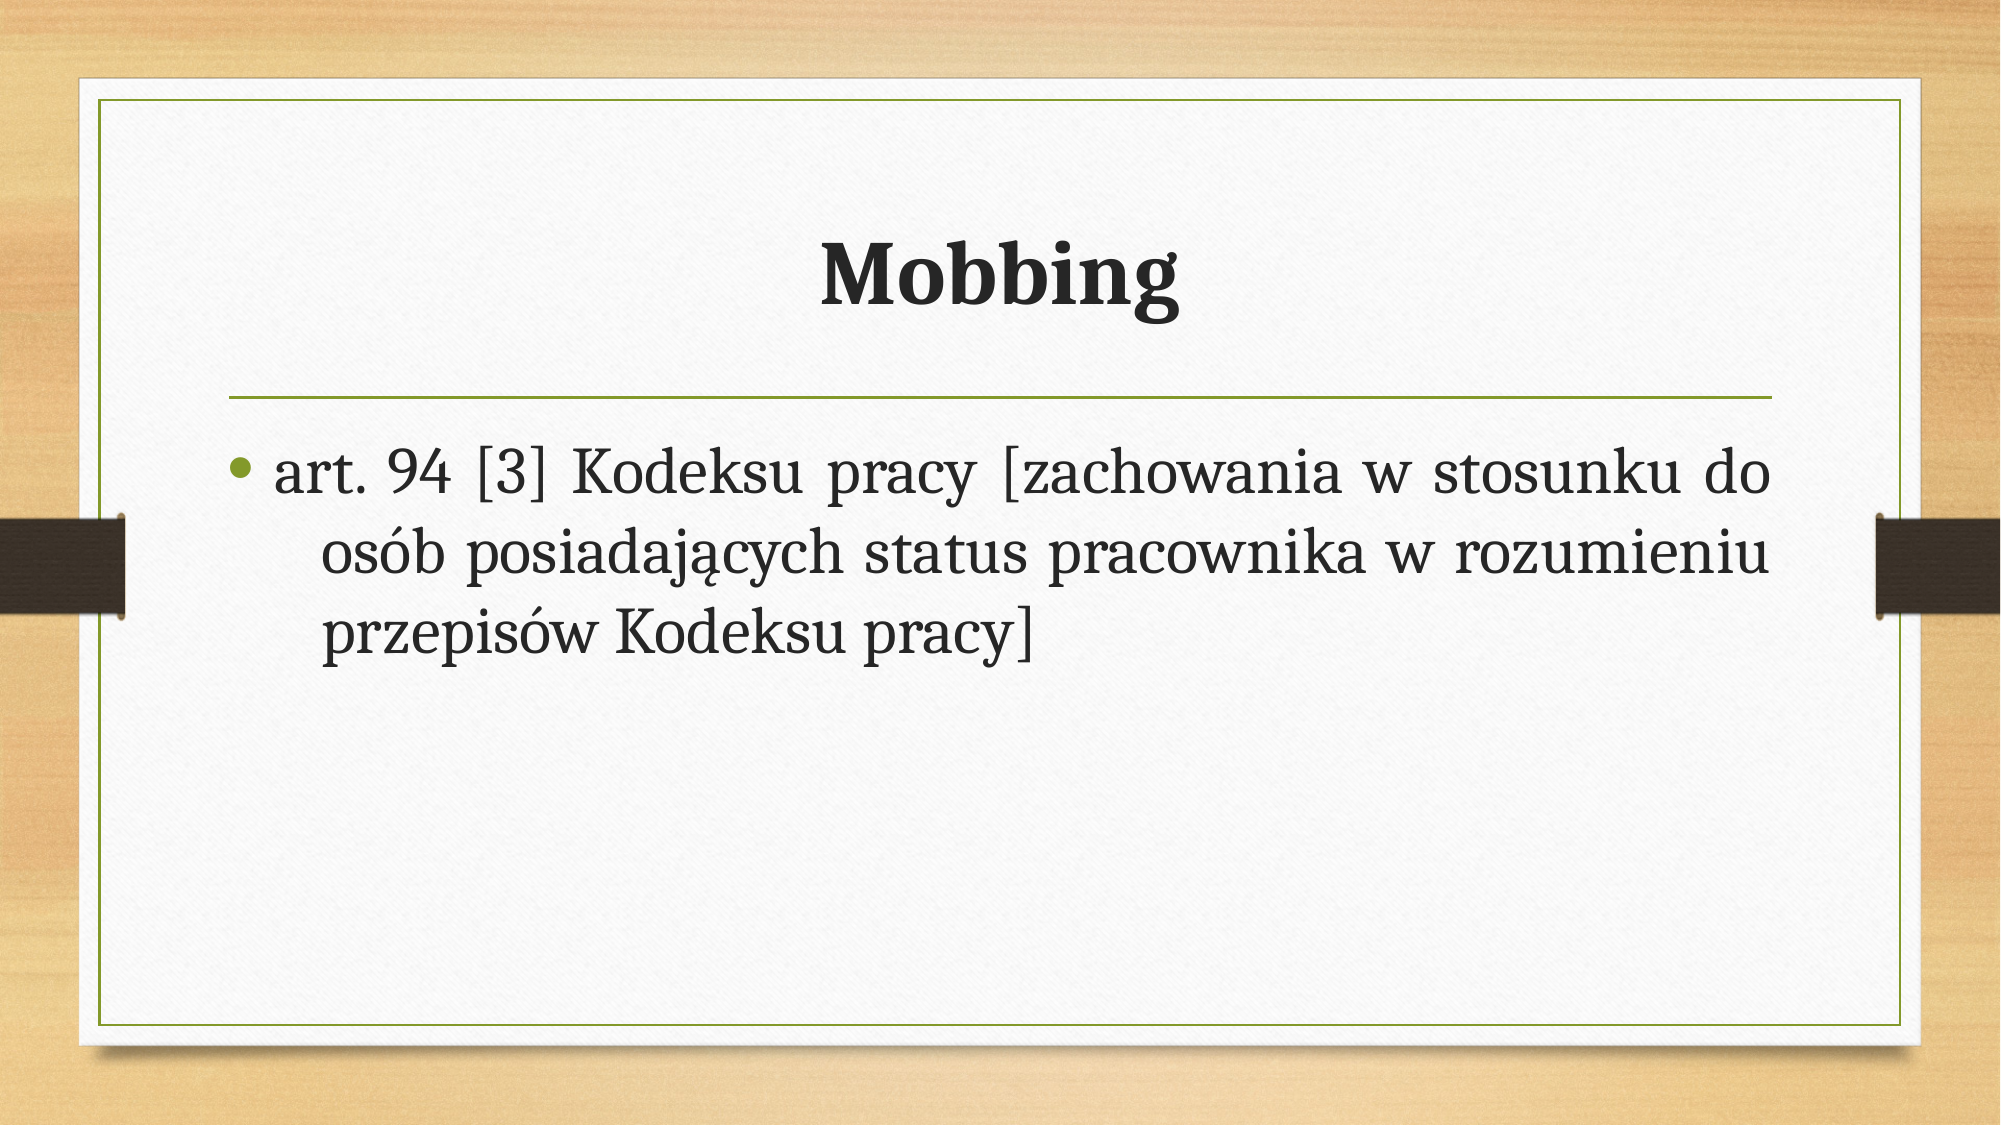

# Mobbing
art. 94 [3] Kodeksu pracy [zachowania w stosunku do osób posiadających status pracownika w rozumieniu przepisów Kodeksu pracy]